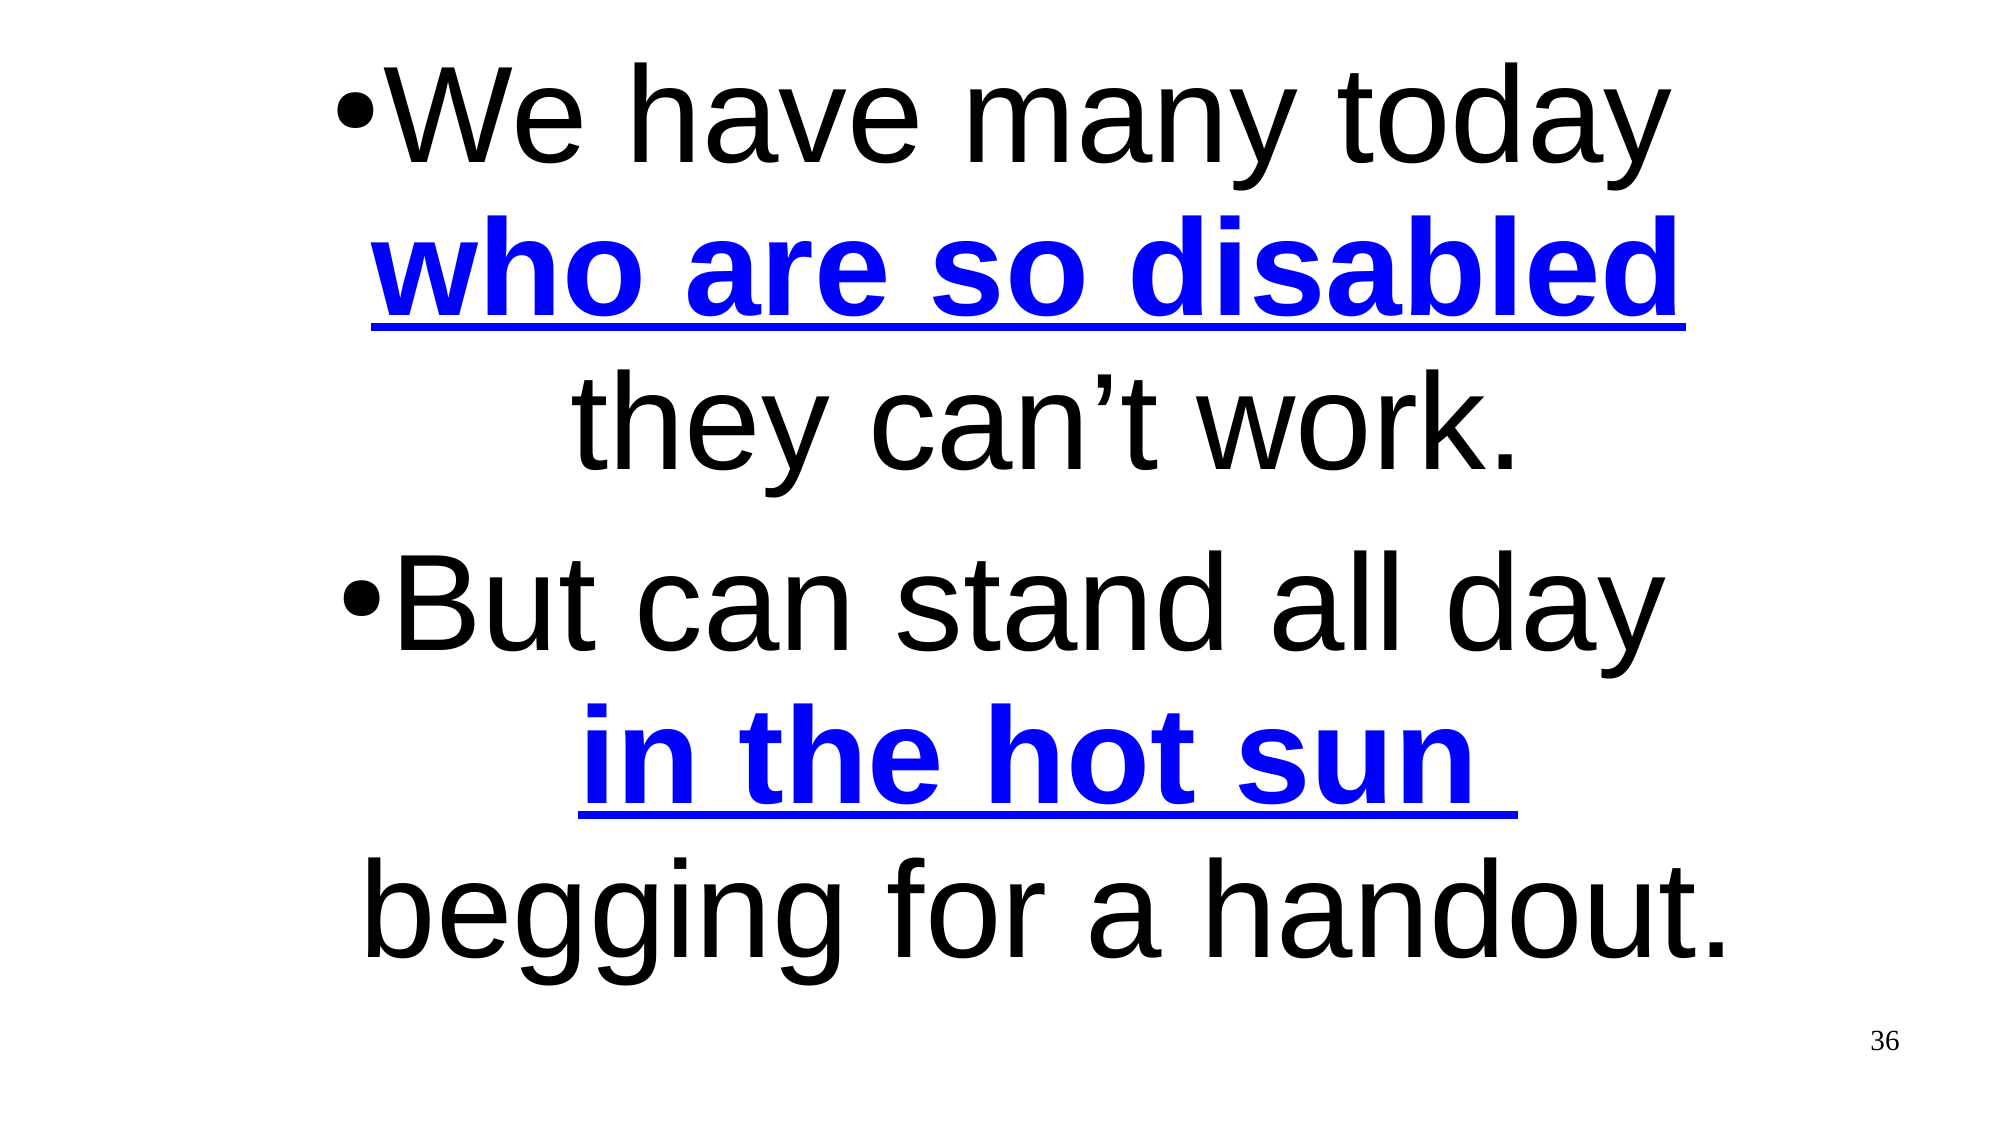

# We have many today who are so disabled they can’t work.
But can stand all day
in the hot sun
begging for a handout.
36